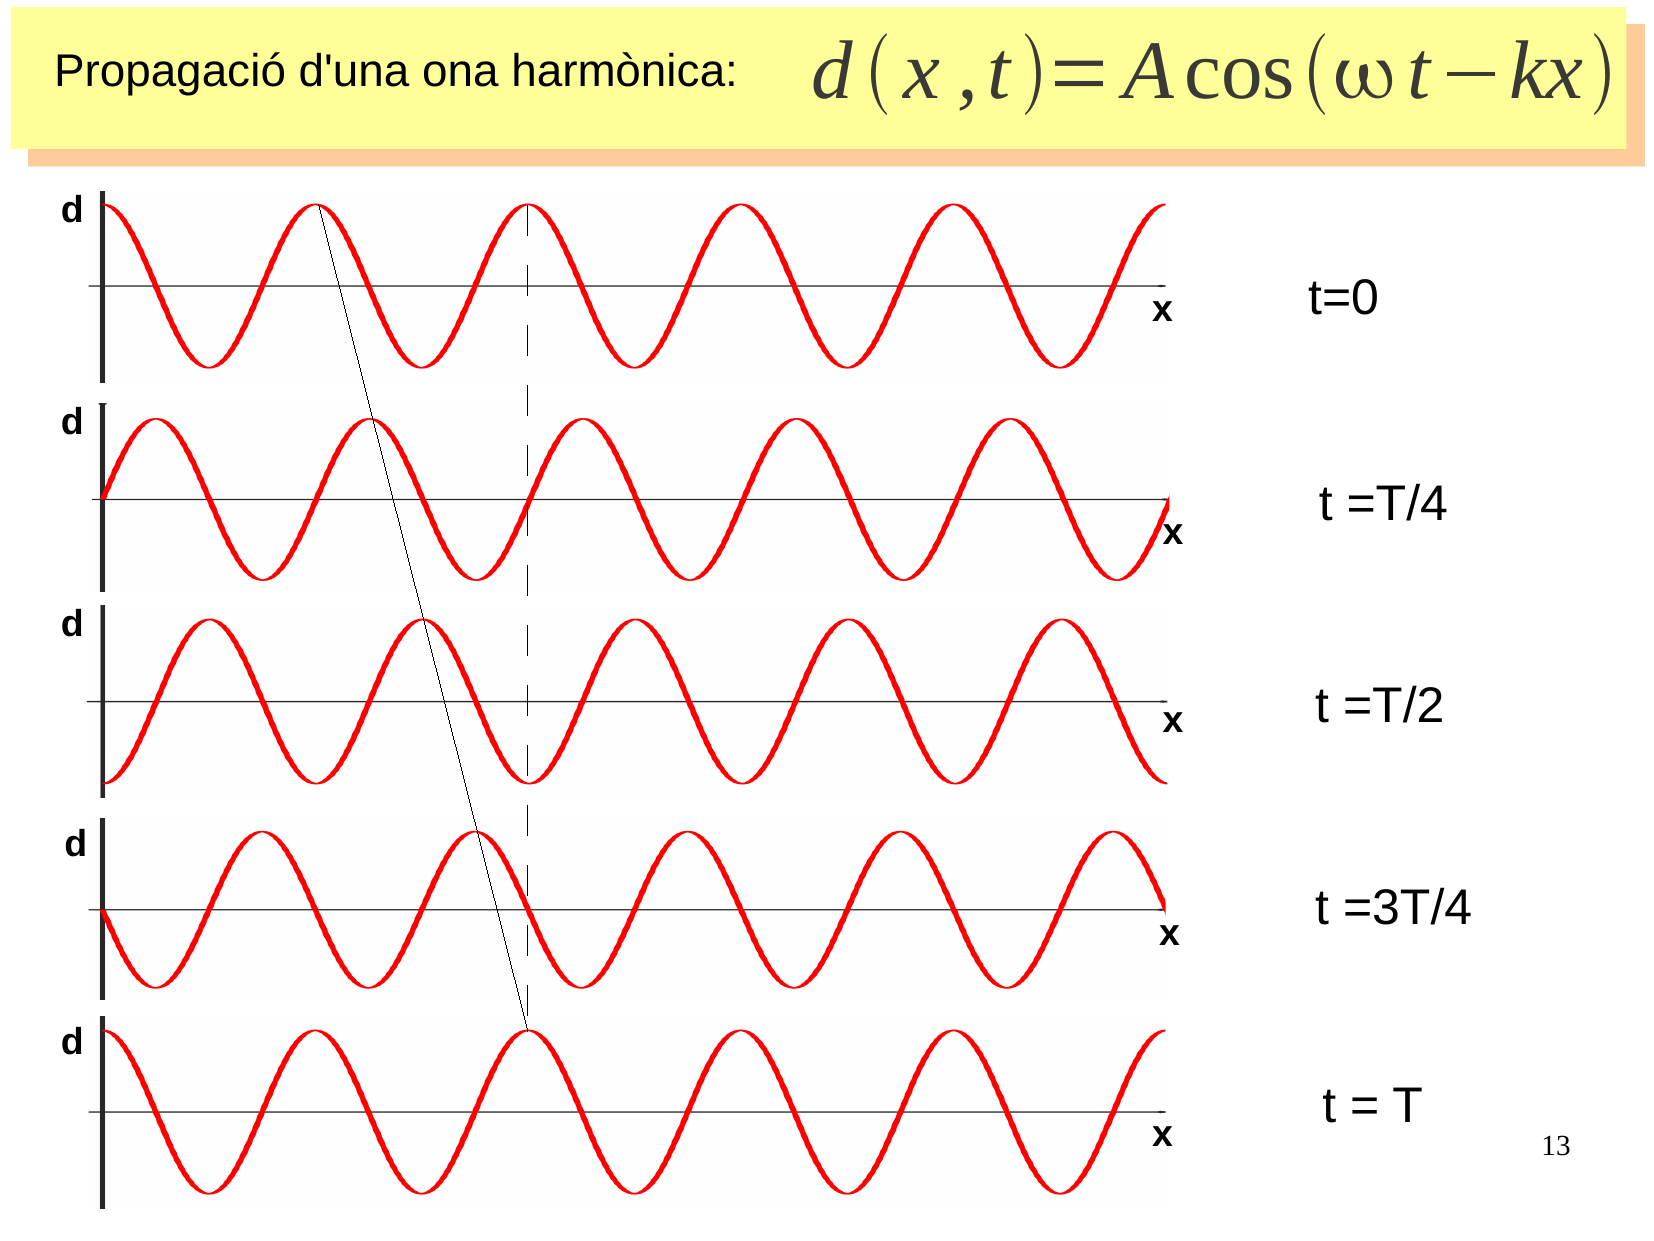

Propagació d'una ona harmònica:
d
t=0
x
d
t =T/4
x
d
t =T/2
x
d
t =3T/4
x
d
t = T
x
13